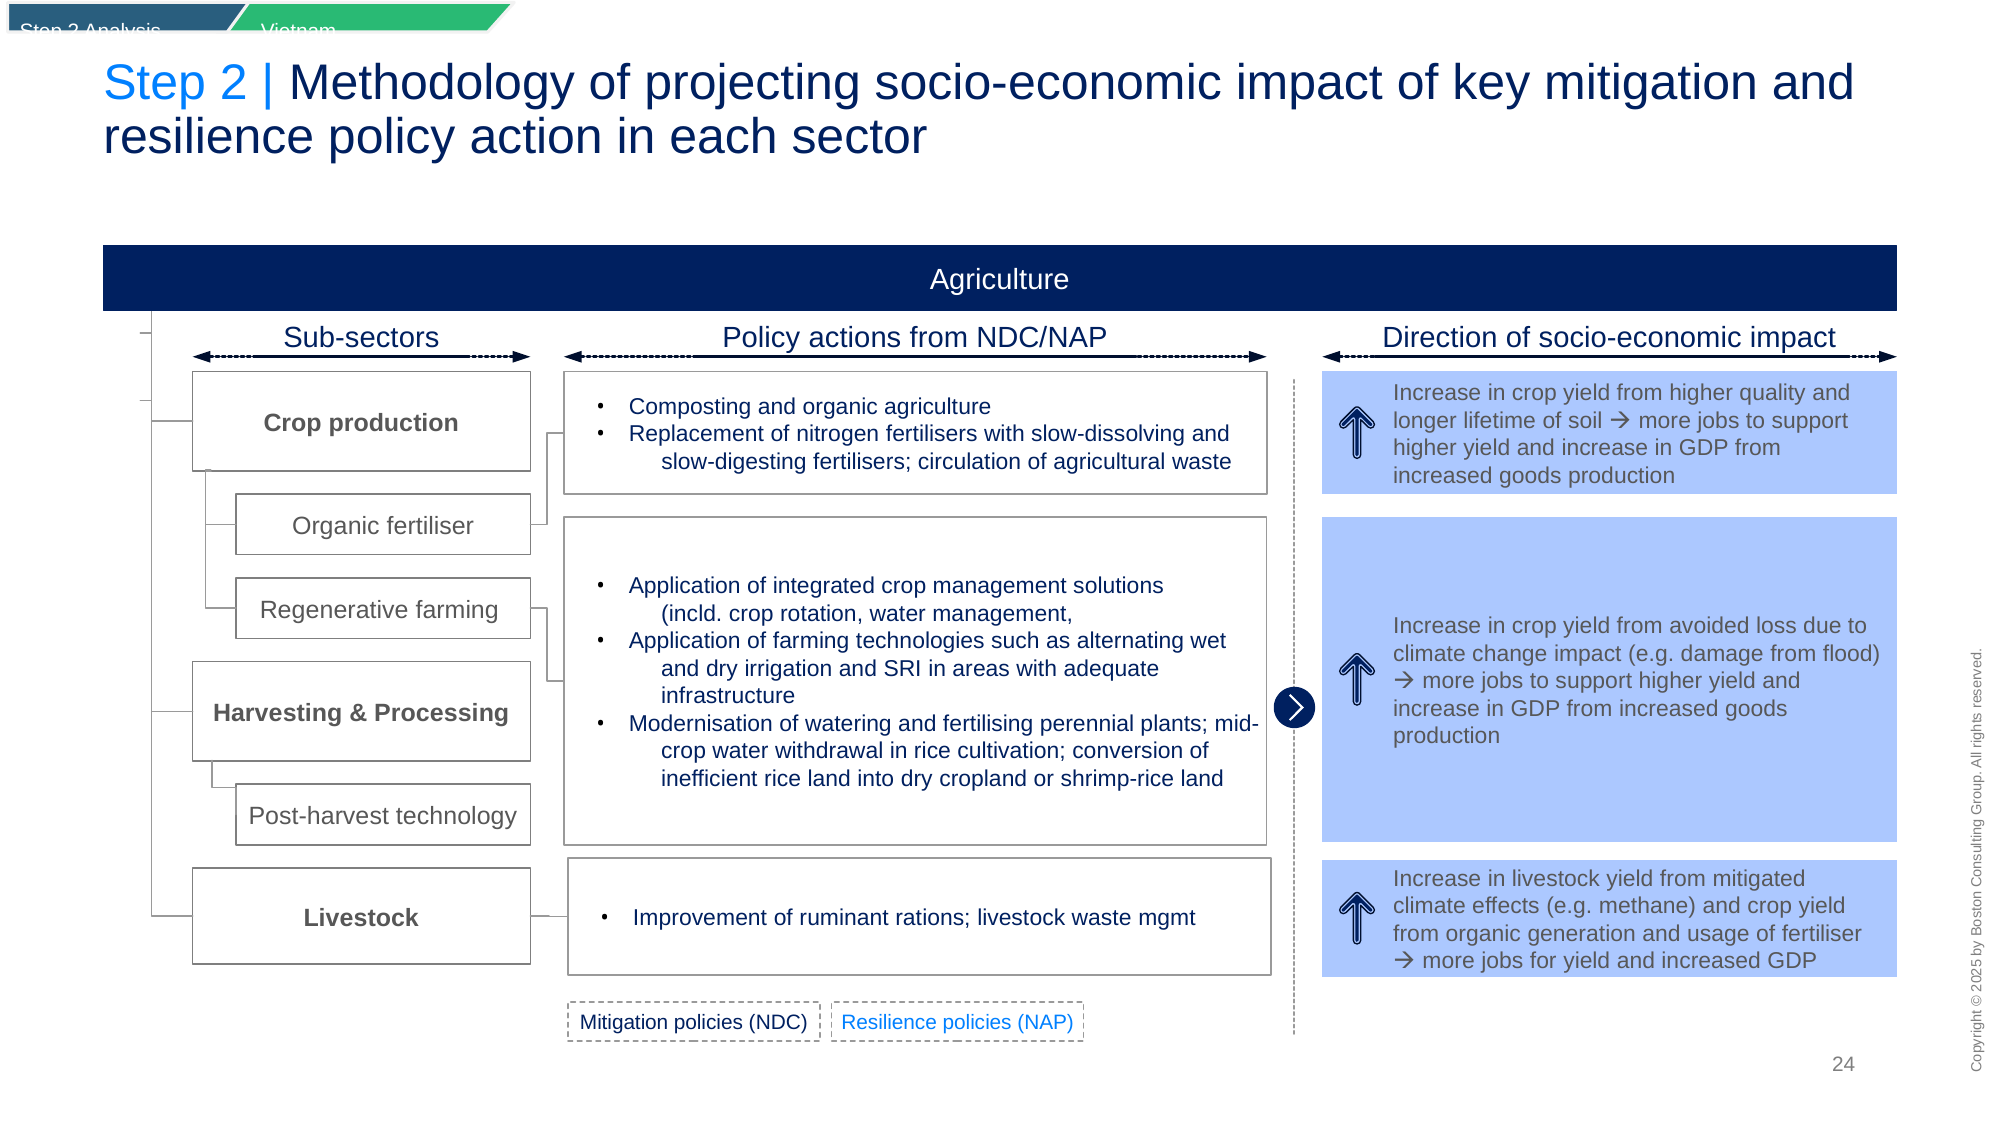

Step 2 Analysis
Vietnam
# Step 2 | Methodology of projecting socio-economic impact of key mitigation and resilience policy action in each sector
Agriculture
Sub-sectors
Policy actions from NDC/NAP
Direction of socio-economic impact
Crop production
Composting and organic agriculture
Replacement of nitrogen fertilisers with slow-dissolving and slow-digesting fertilisers; circulation of agricultural waste
Increase in crop yield from higher quality and longer lifetime of soil  more jobs to support higher yield and increase in GDP from increased goods production
Organic fertiliser
Application of integrated crop management solutions
(incld. crop rotation, water management,
Application of farming technologies such as alternating wet
and dry irrigation and SRI in areas with adequate infrastructure
Modernisation of watering and fertilising perennial plants; mid-crop water withdrawal in rice cultivation; conversion of
inefficient rice land into dry cropland or shrimp-rice land
Increase in crop yield from avoided loss due to climate change impact (e.g. damage from flood)  more jobs to support higher yield and increase in GDP from increased goods production
Regenerative farming
Harvesting & Processing
Post-harvest technology
Improvement of ruminant rations; livestock waste mgmt
Increase in livestock yield from mitigated climate effects (e.g. methane) and crop yield from organic generation and usage of fertiliser  more jobs for yield and increased GDP
Livestock
Mitigation policies (NDC)
Resilience policies (NAP)